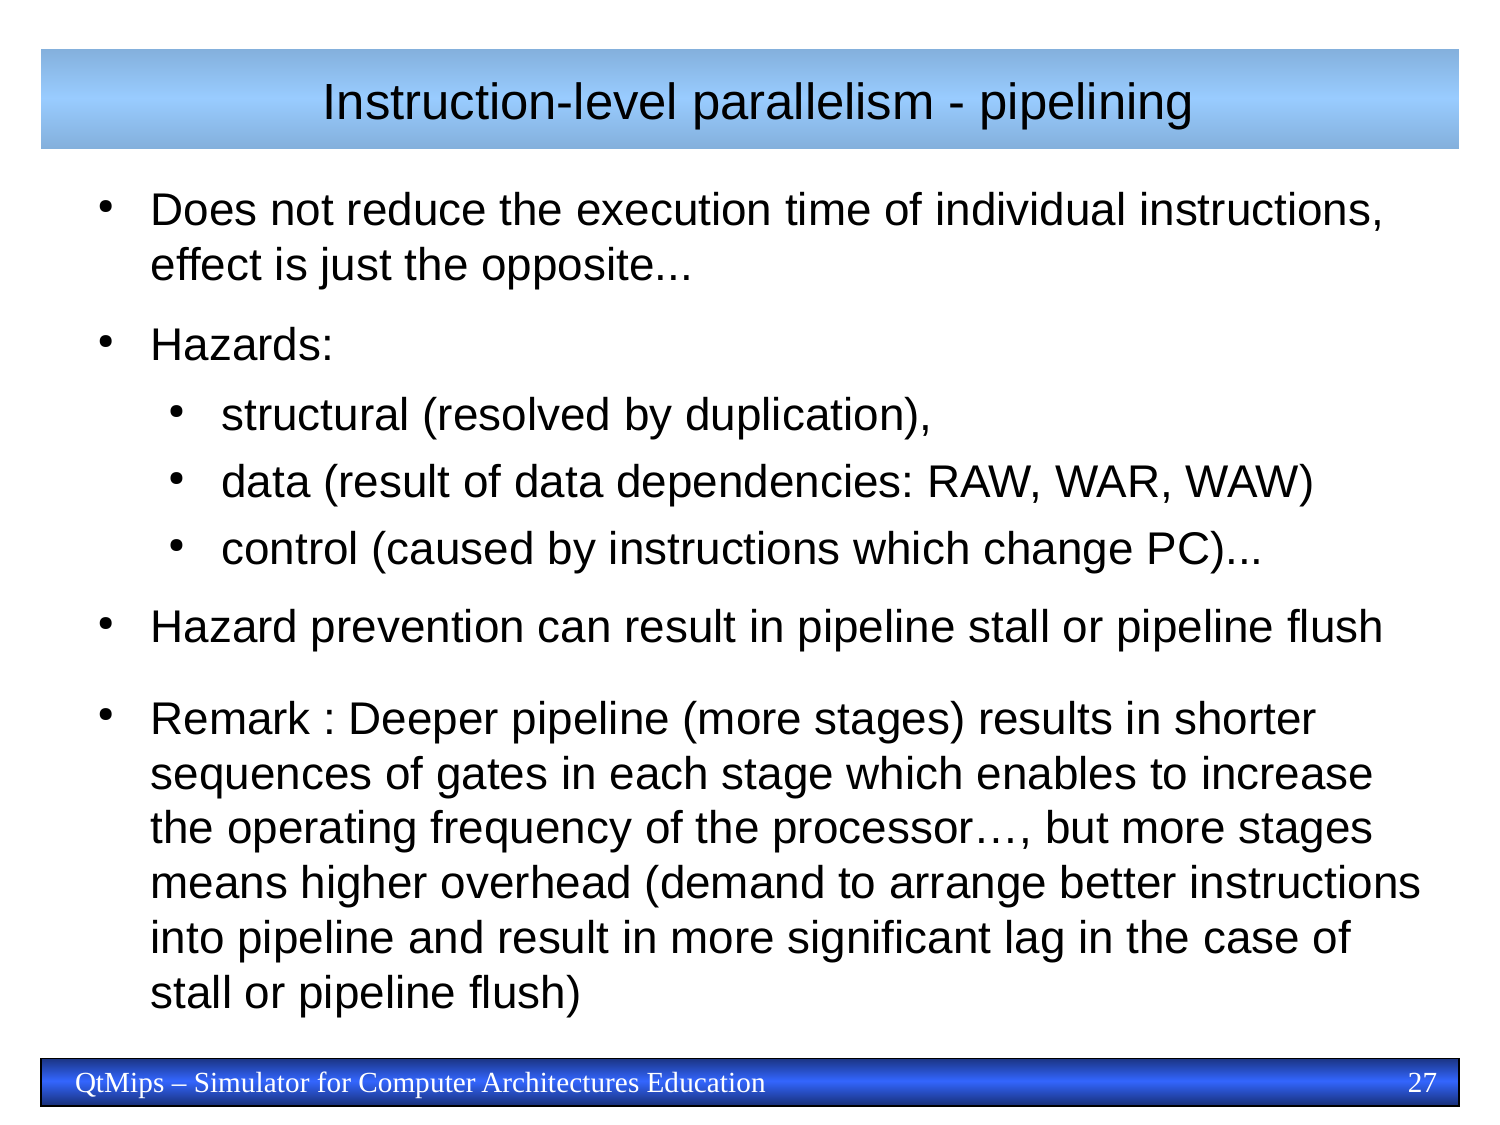

# Instruction-level parallelism - pipelining
Does not reduce the execution time of individual instructions, effect is just the opposite...
Hazards:
structural (resolved by duplication),
data (result of data dependencies: RAW, WAR, WAW)
control (caused by instructions which change PC)...
Hazard prevention can result in pipeline stall or pipeline flush
Remark : Deeper pipeline (more stages) results in shorter sequences of gates in each stage which enables to increase the operating frequency of the processor…, but more stages means higher overhead (demand to arrange better instructions into pipeline and result in more significant lag in the case of stall or pipeline flush)
QtMips – Simulator for Computer Architectures Education
27